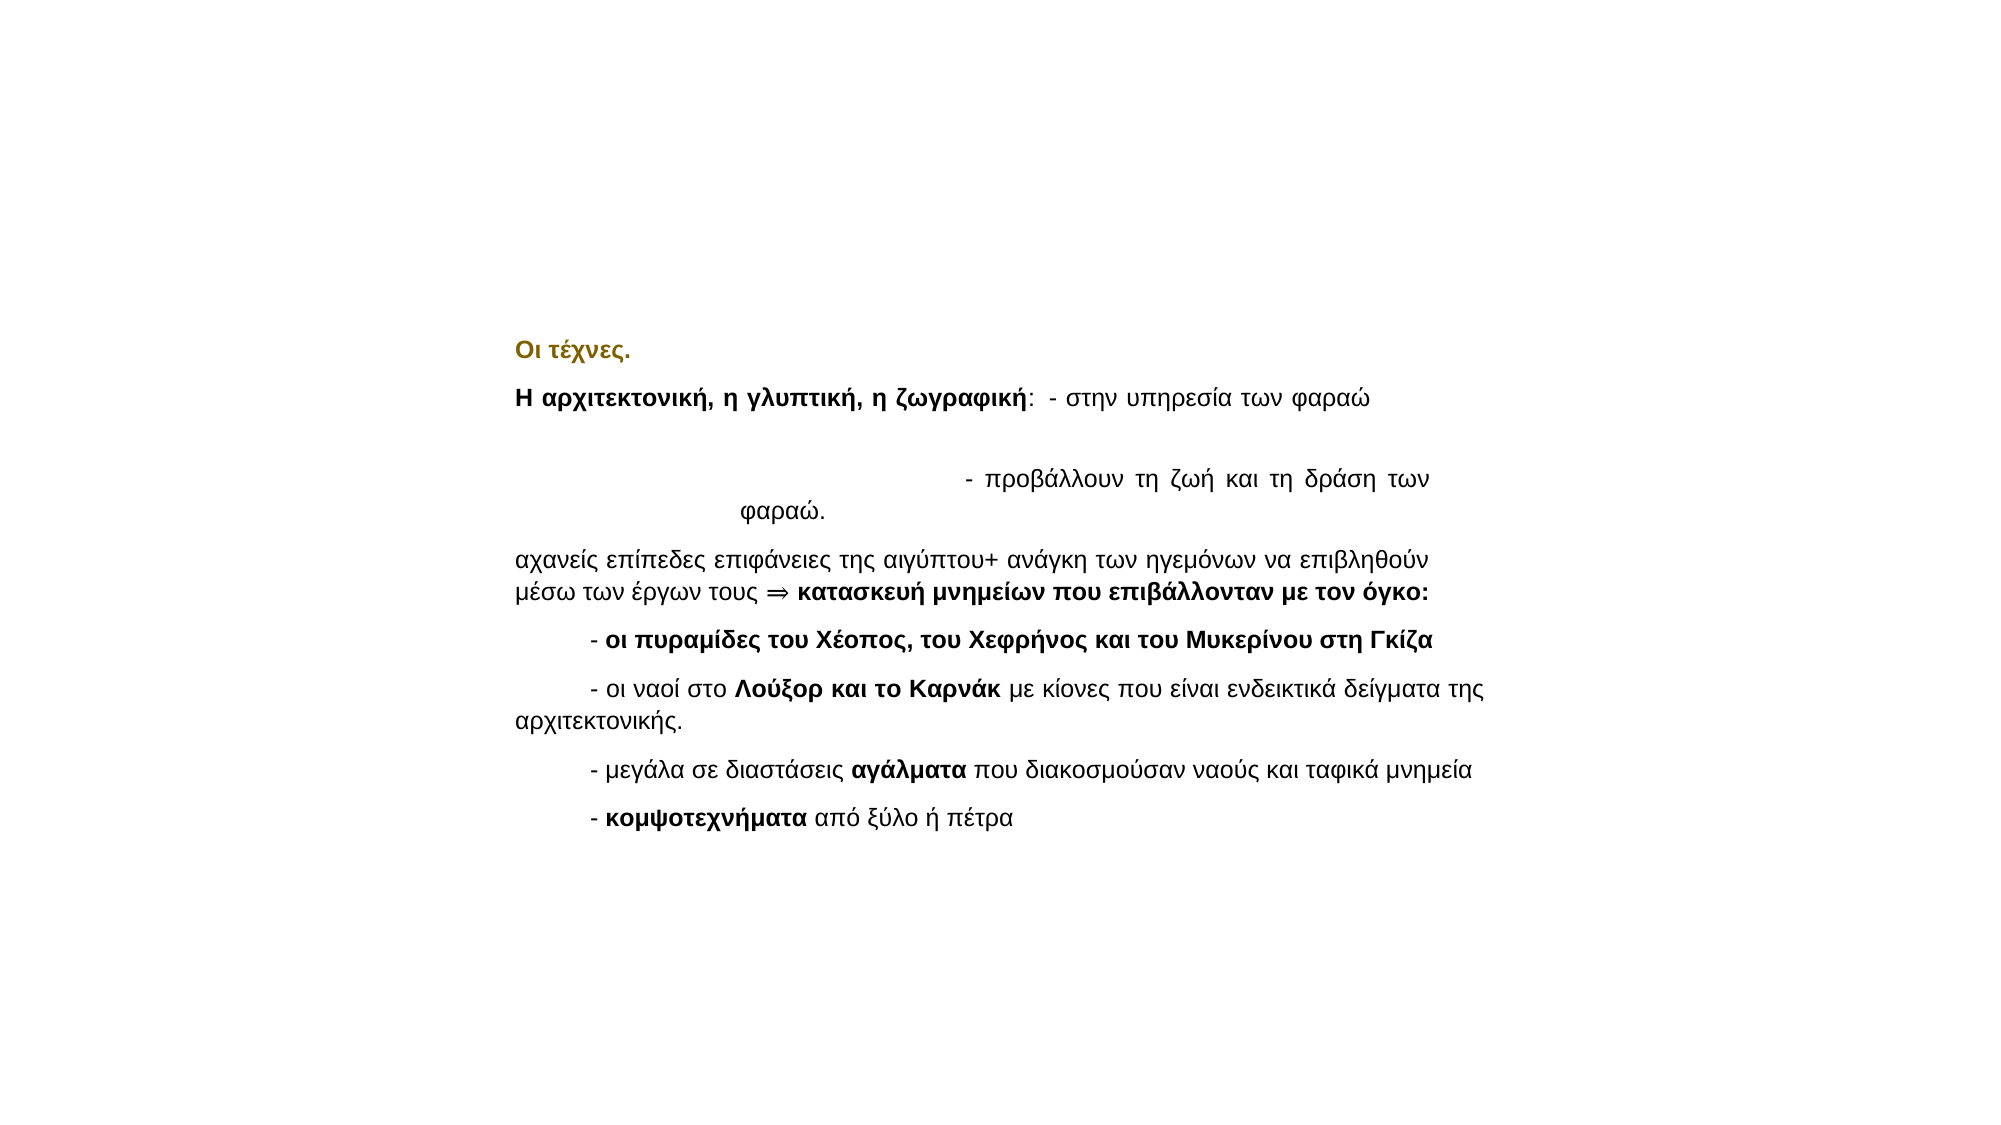

Οι τέχνες.
Η αρχιτεκτονική, η γλυπτική, η ζωγραφική:	- στην υπηρεσία των φαραώ
		- προβάλλουν τη ζωή και τη δράση των φαραώ.
αχανείς επίπεδες επιφάνειες της αιγύπτου+ ανάγκη των ηγεμόνων να επιβληθούν μέσω των έργων τους ⇒ κατασκευή μνημείων που επιβάλλονταν με τον όγκο:
- οι πυραμίδες του Χέοπος, του Χεφρήνος και του Μυκερίνου στη Γκίζα
- οι ναοί στο Λούξορ και το Καρνάκ με κίονες που είναι ενδεικτικά δείγματα της αρχιτεκτονικής.
- μεγάλα σε διαστάσεις αγάλματα που διακοσμούσαν ναούς και ταφικά μνημεία
- κομψοτεχνήματα από ξύλο ή πέτρα